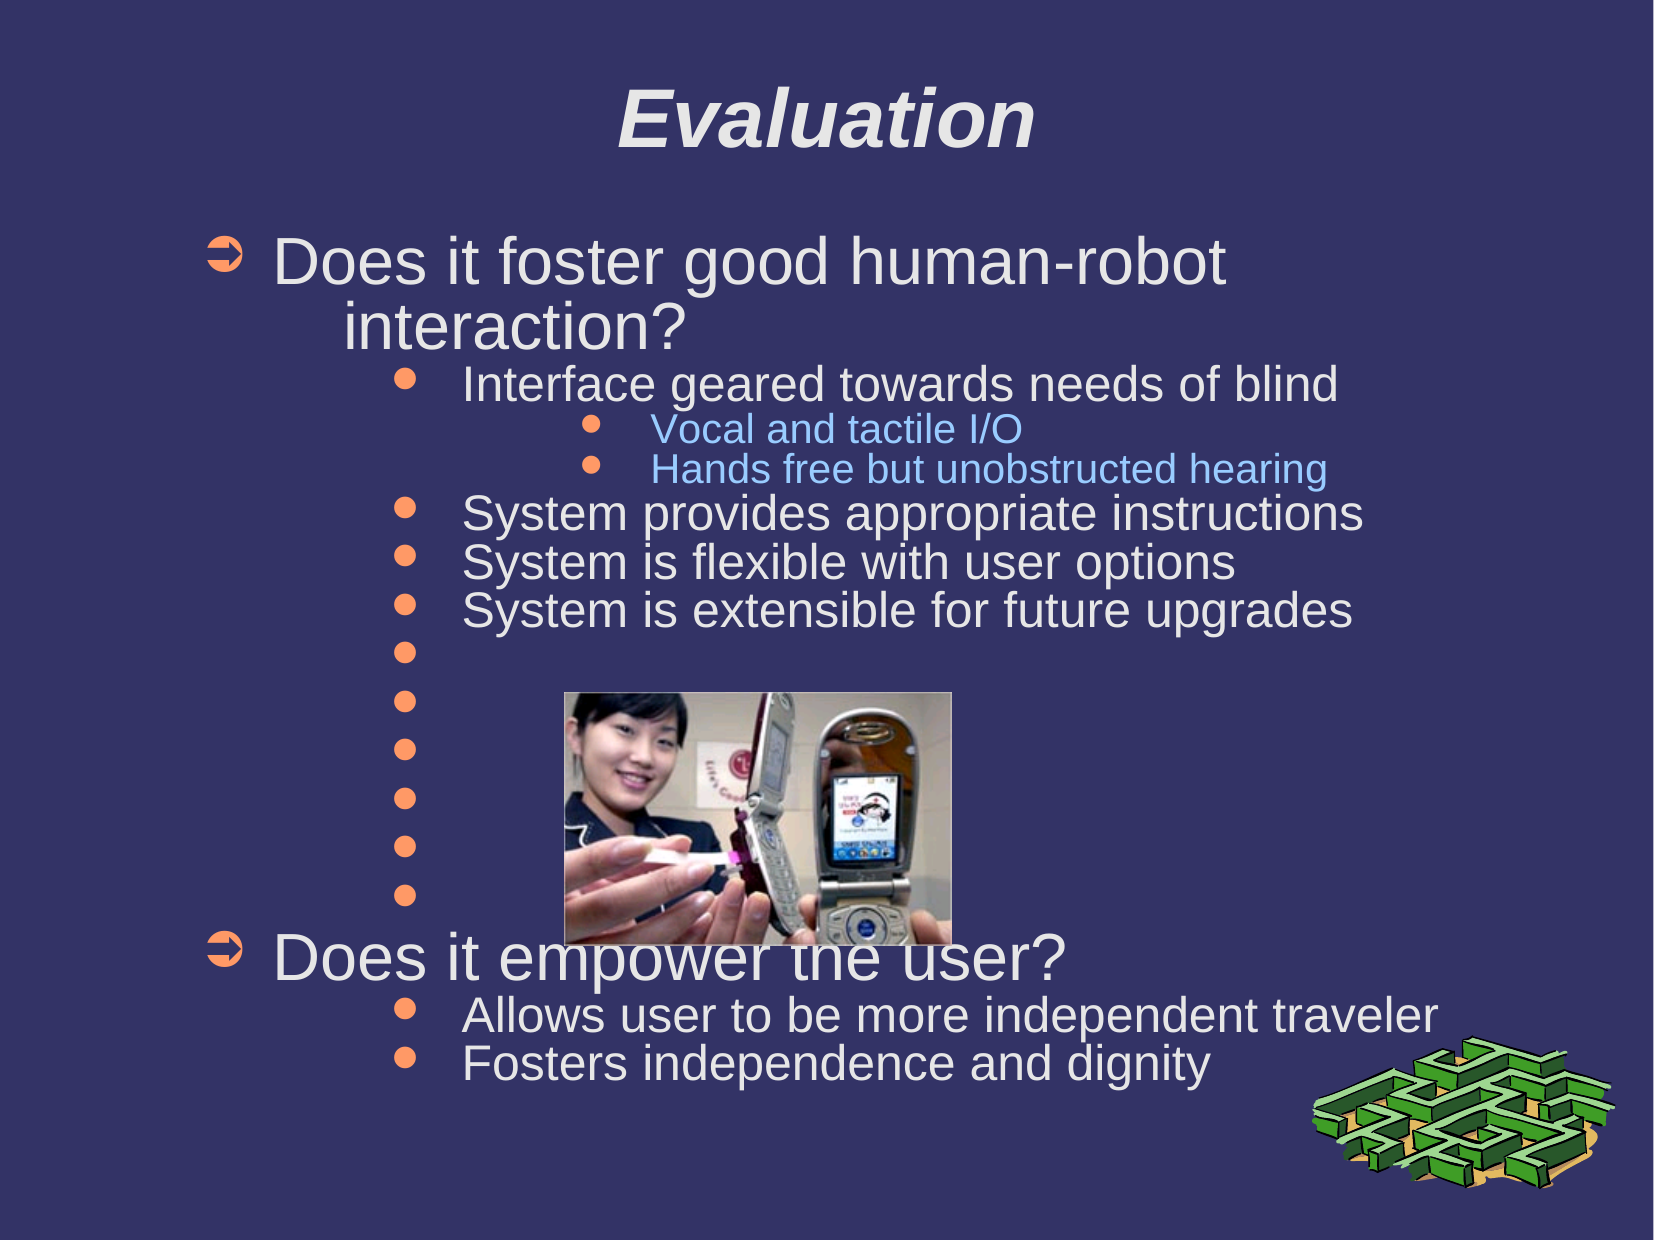

# Evaluation
Does it foster good human-robot interaction?
Interface geared towards needs of blind
Vocal and tactile I/O
Hands free but unobstructed hearing
System provides appropriate instructions
System is flexible with user options
System is extensible for future upgrades
Does it empower the user?
Allows user to be more independent traveler
Fosters independence and dignity